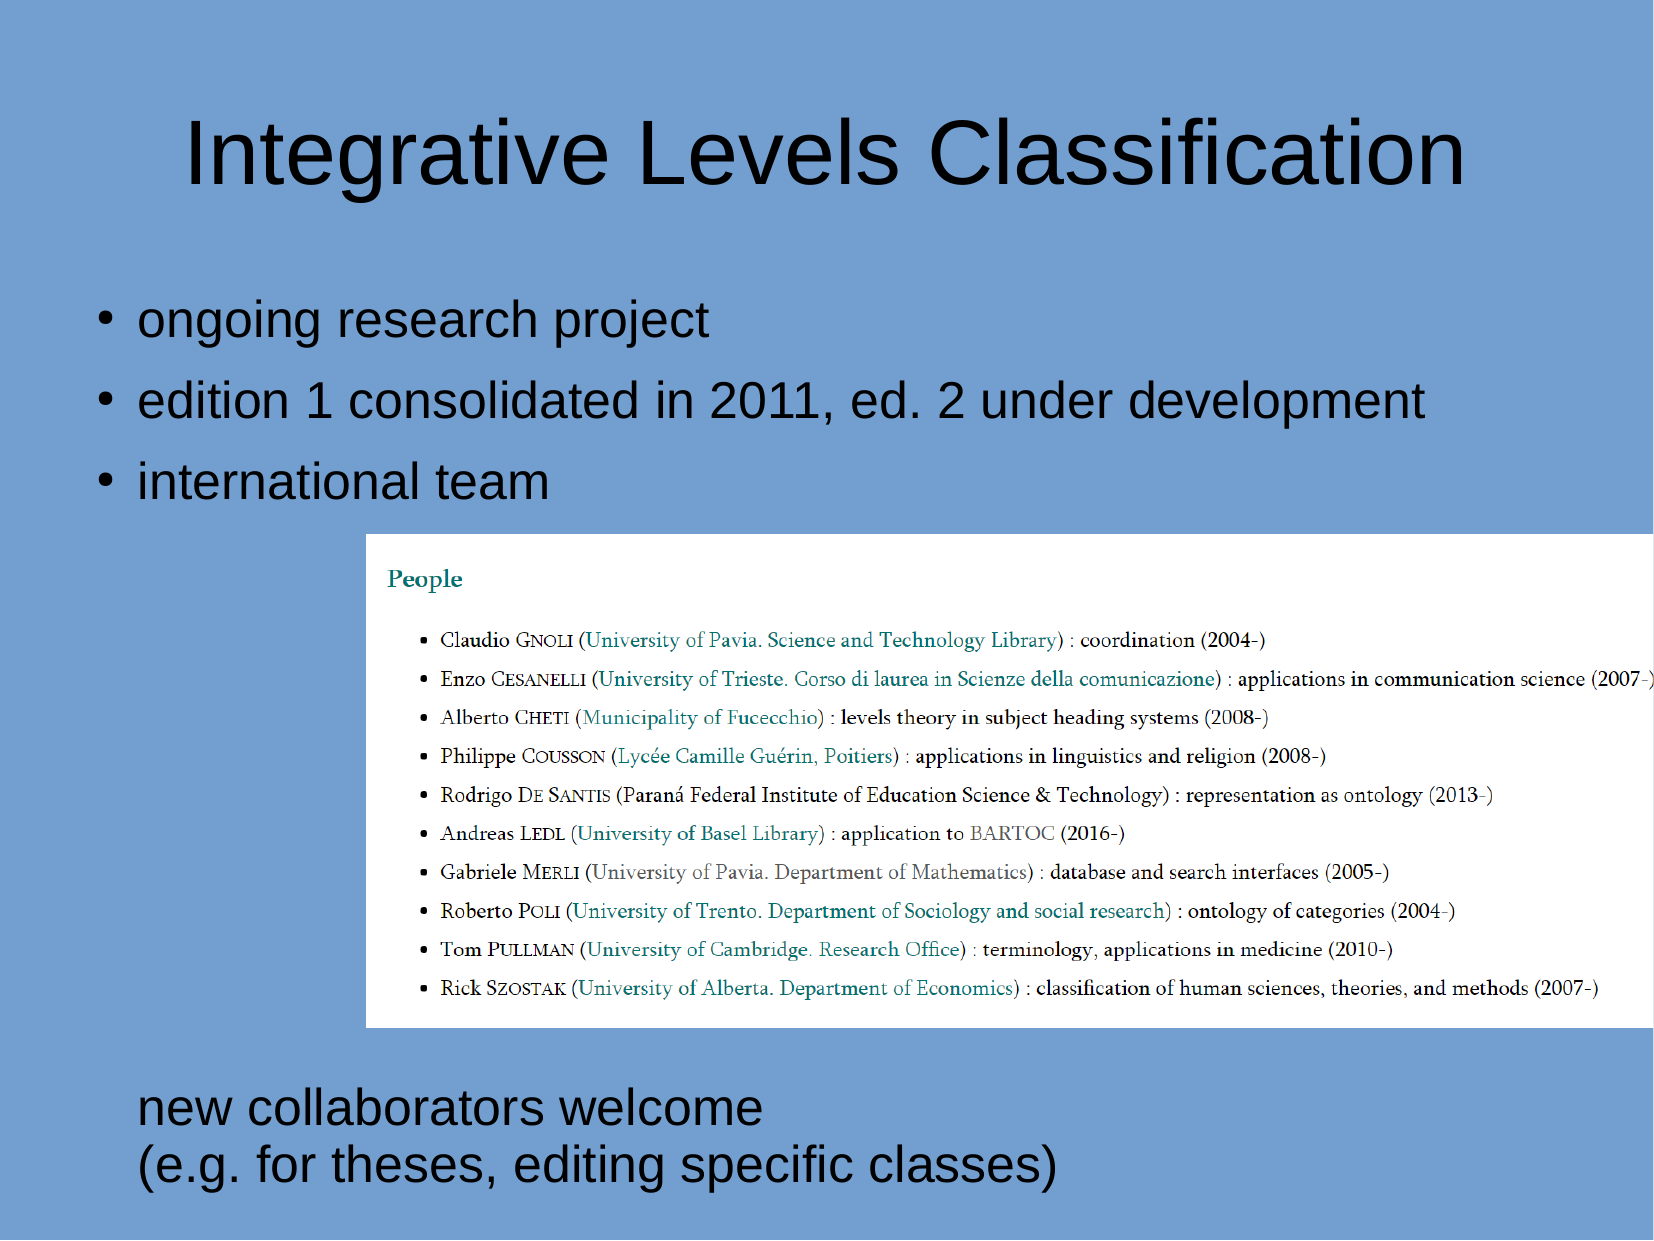

# Integrative Levels Classification
ongoing research project
edition 1 consolidated in 2011, ed. 2 under development
international team
new collaborators welcome
(e.g. for theses, editing specific classes)